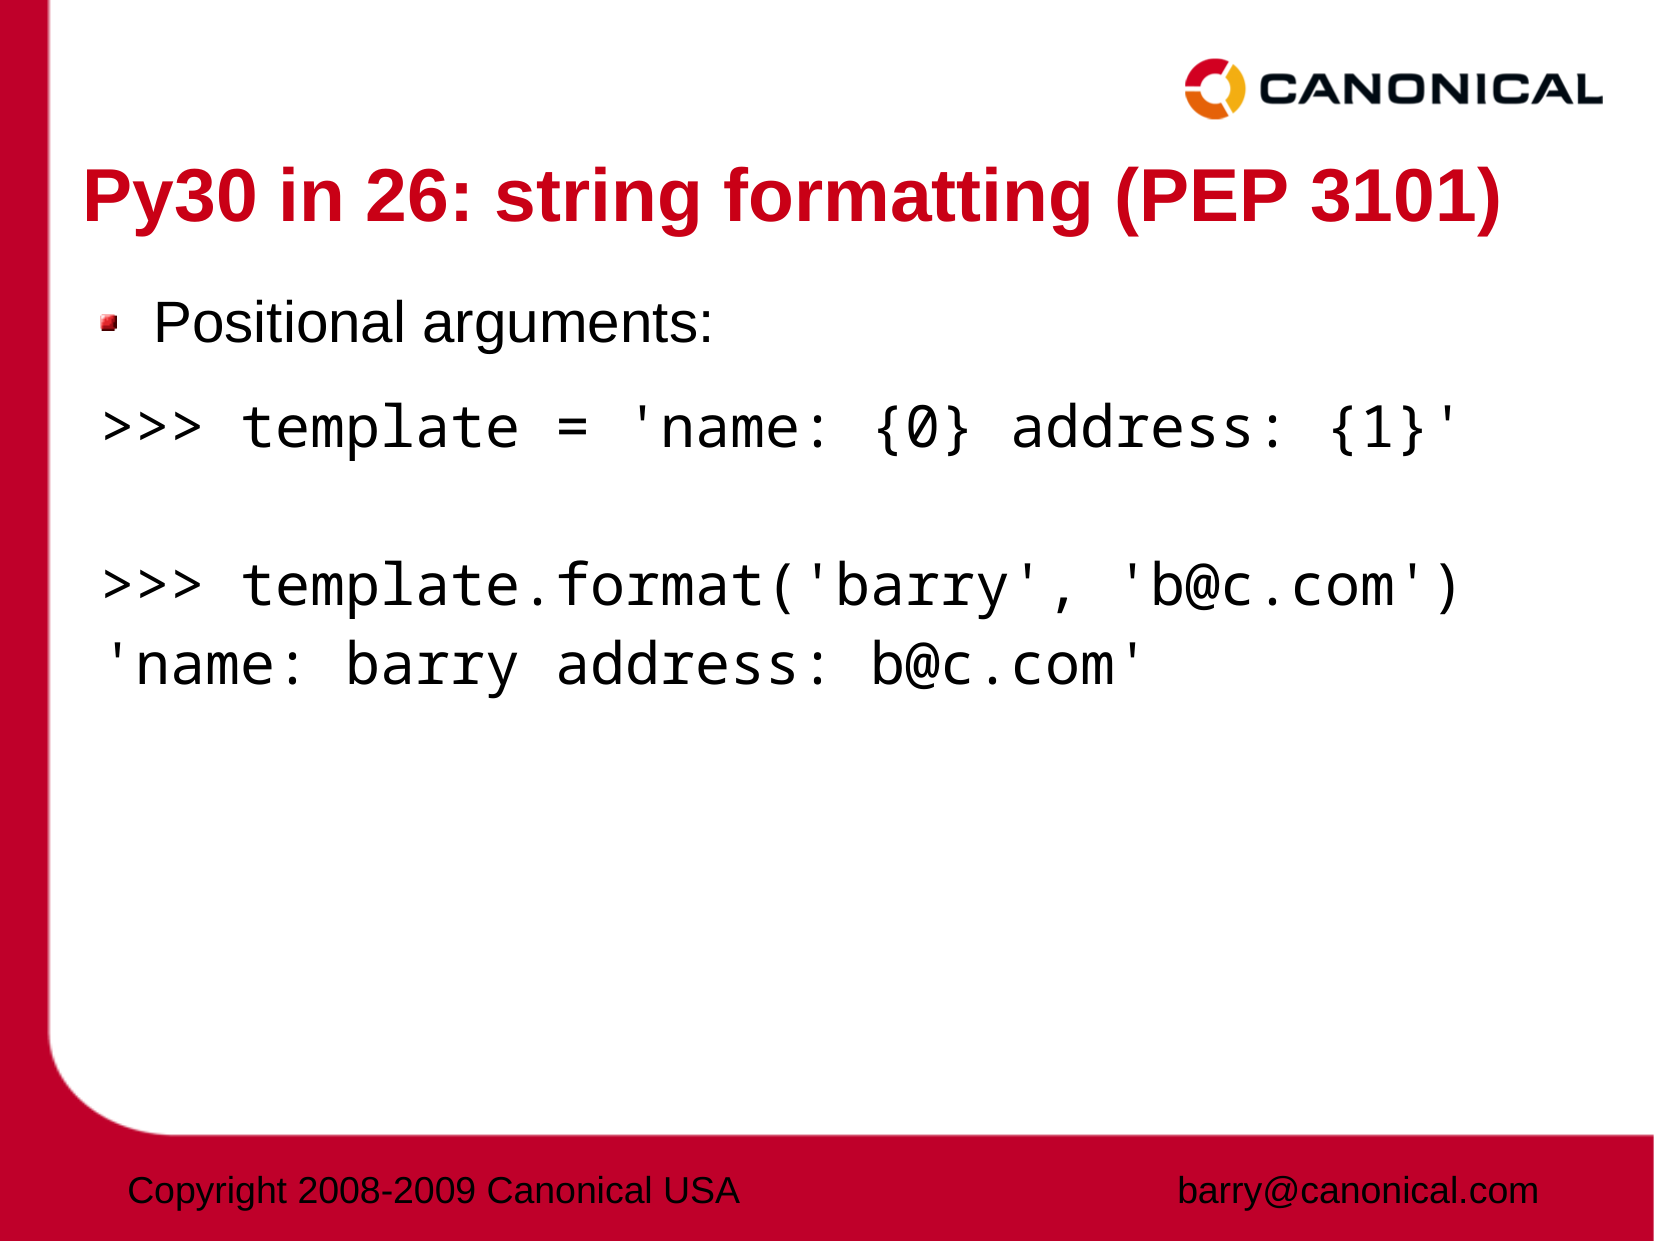

# Py30 in 26: string formatting (PEP 3101)
Positional arguments:
>>> template = 'name: {0} address: {1}'
>>> template.format('barry', 'b@c.com')
'name: barry address: b@c.com'